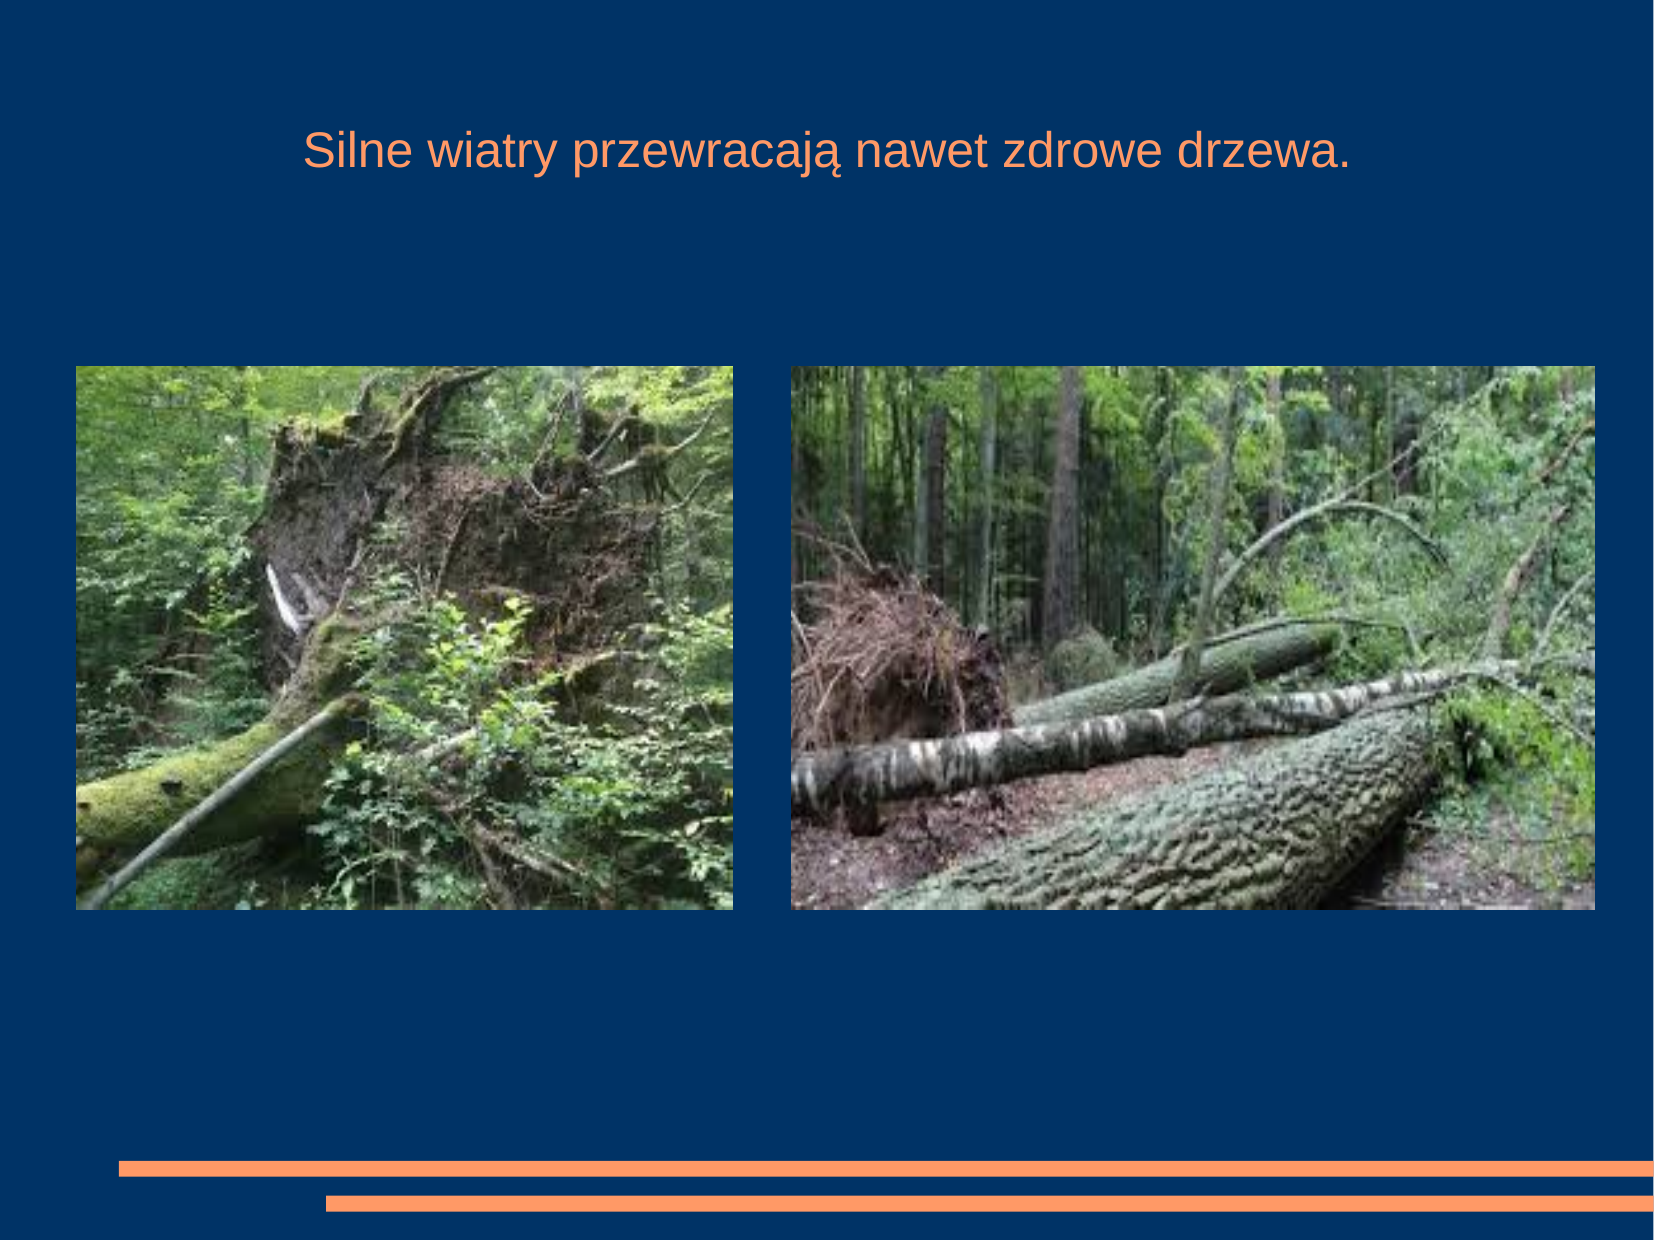

# Silne wiatry przewracają nawet zdrowe drzewa.